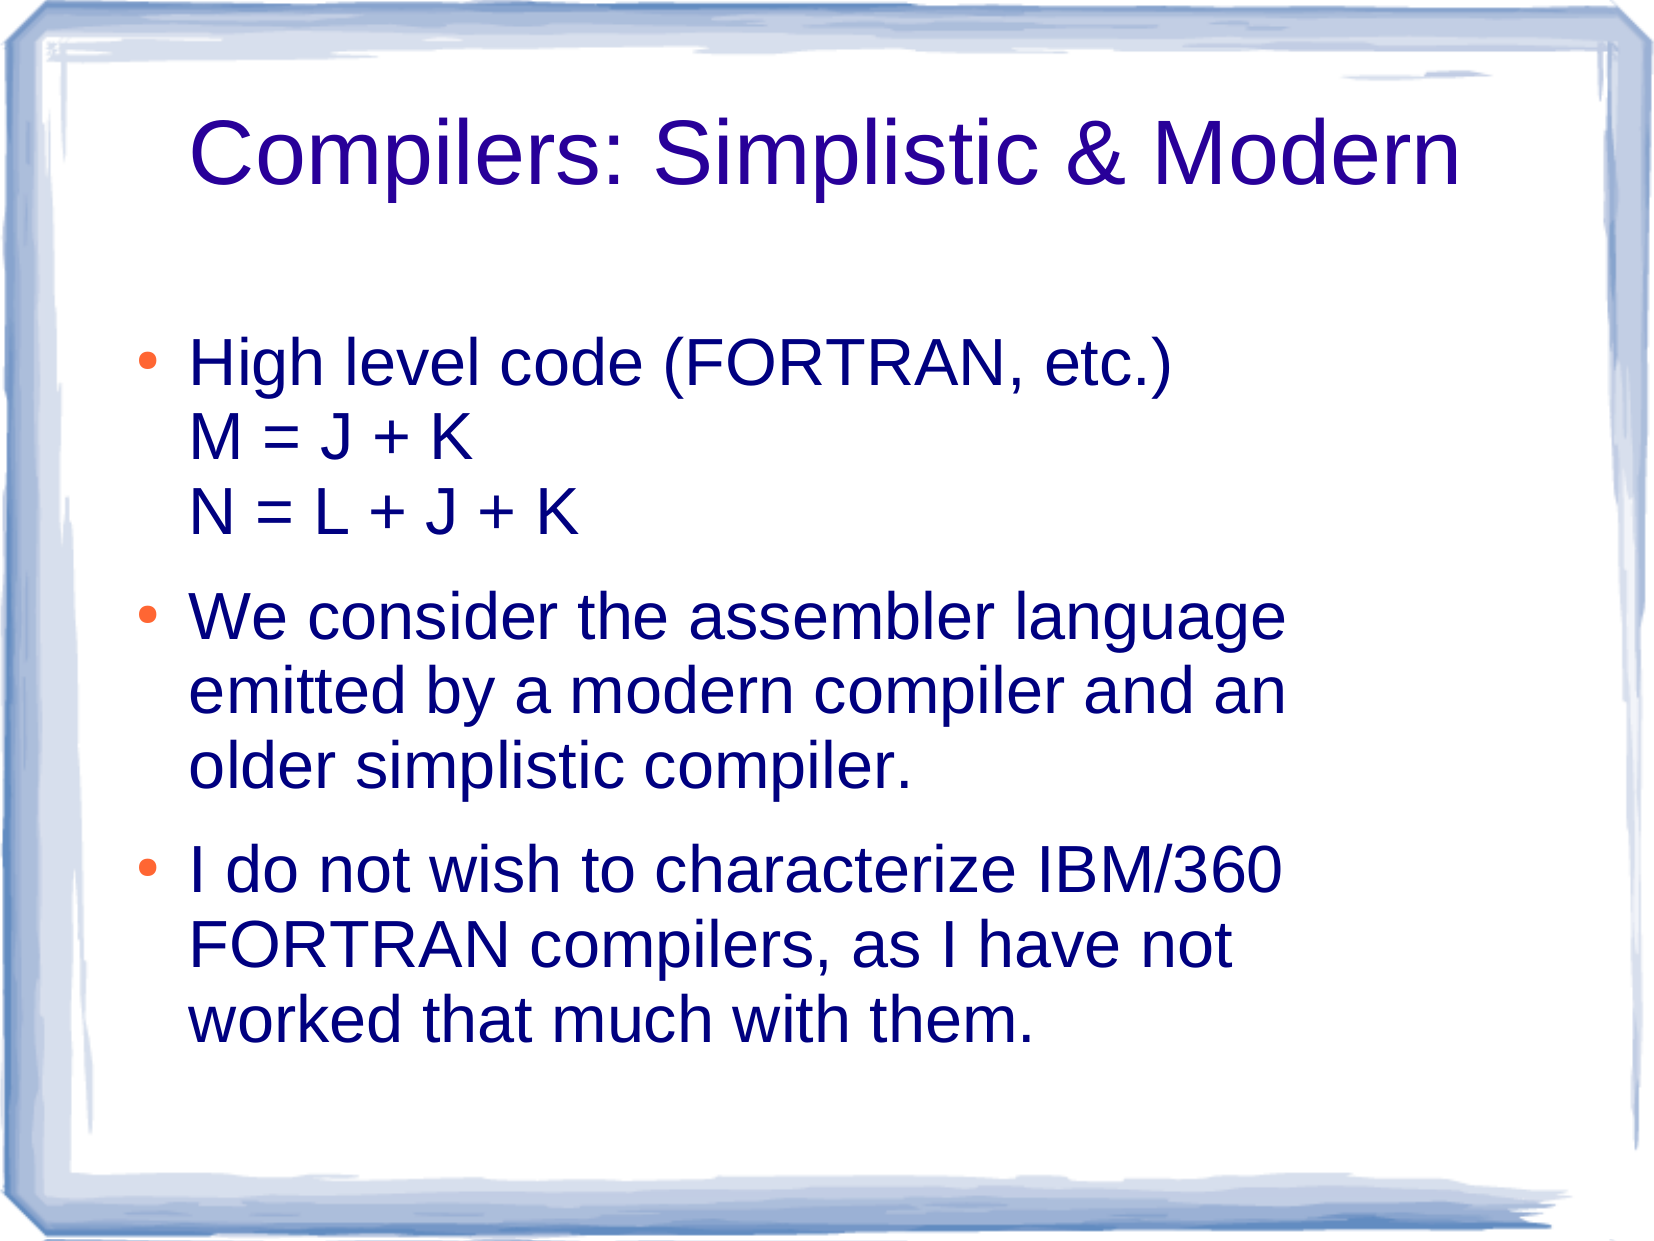

# Compilers: Simplistic & Modern
High level code (FORTRAN, etc.)
M = J + K
N = L + J + K
We consider the assembler language
emitted by a modern compiler and an
older simplistic compiler.
I do not wish to characterize IBM/360
FORTRAN compilers, as I have not
worked that much with them.